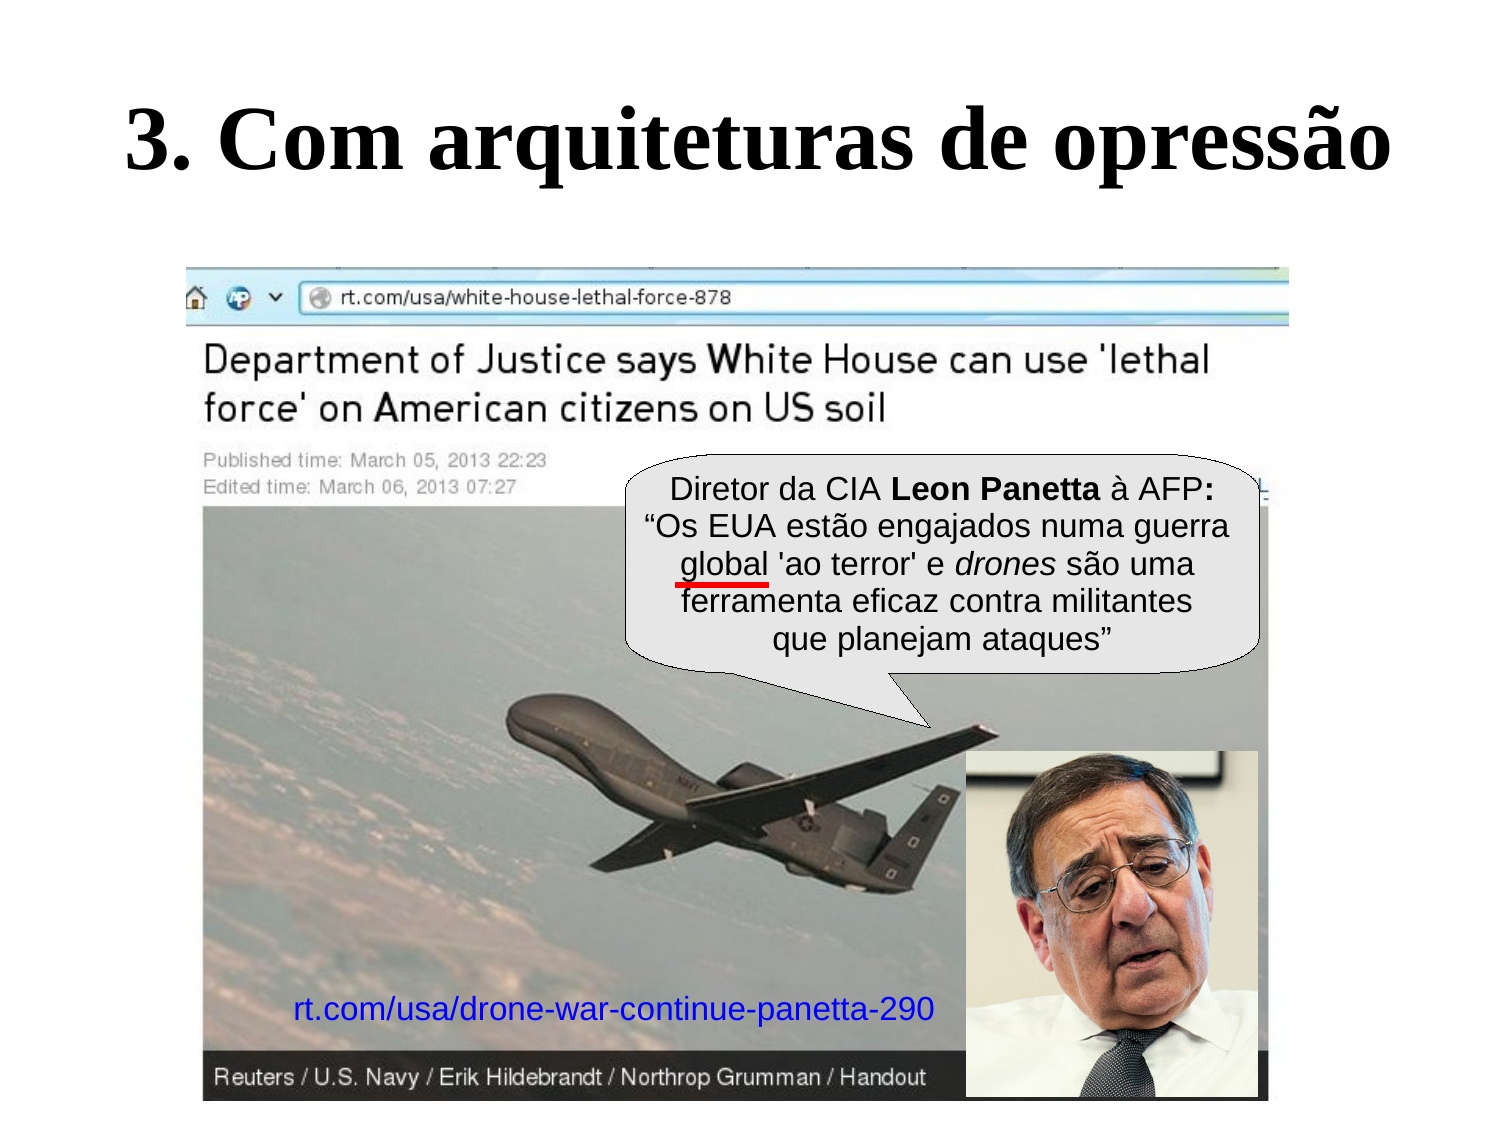

# 3. Com arquiteturas de opressão
Diretor da CIA Leon Panetta à AFP:
“Os EUA estão engajados numa guerra
global 'ao terror' e drones são uma
 ferramenta eficaz contra militantes
que planejam ataques”
rt.com/usa/drone-war-continue-panetta-290